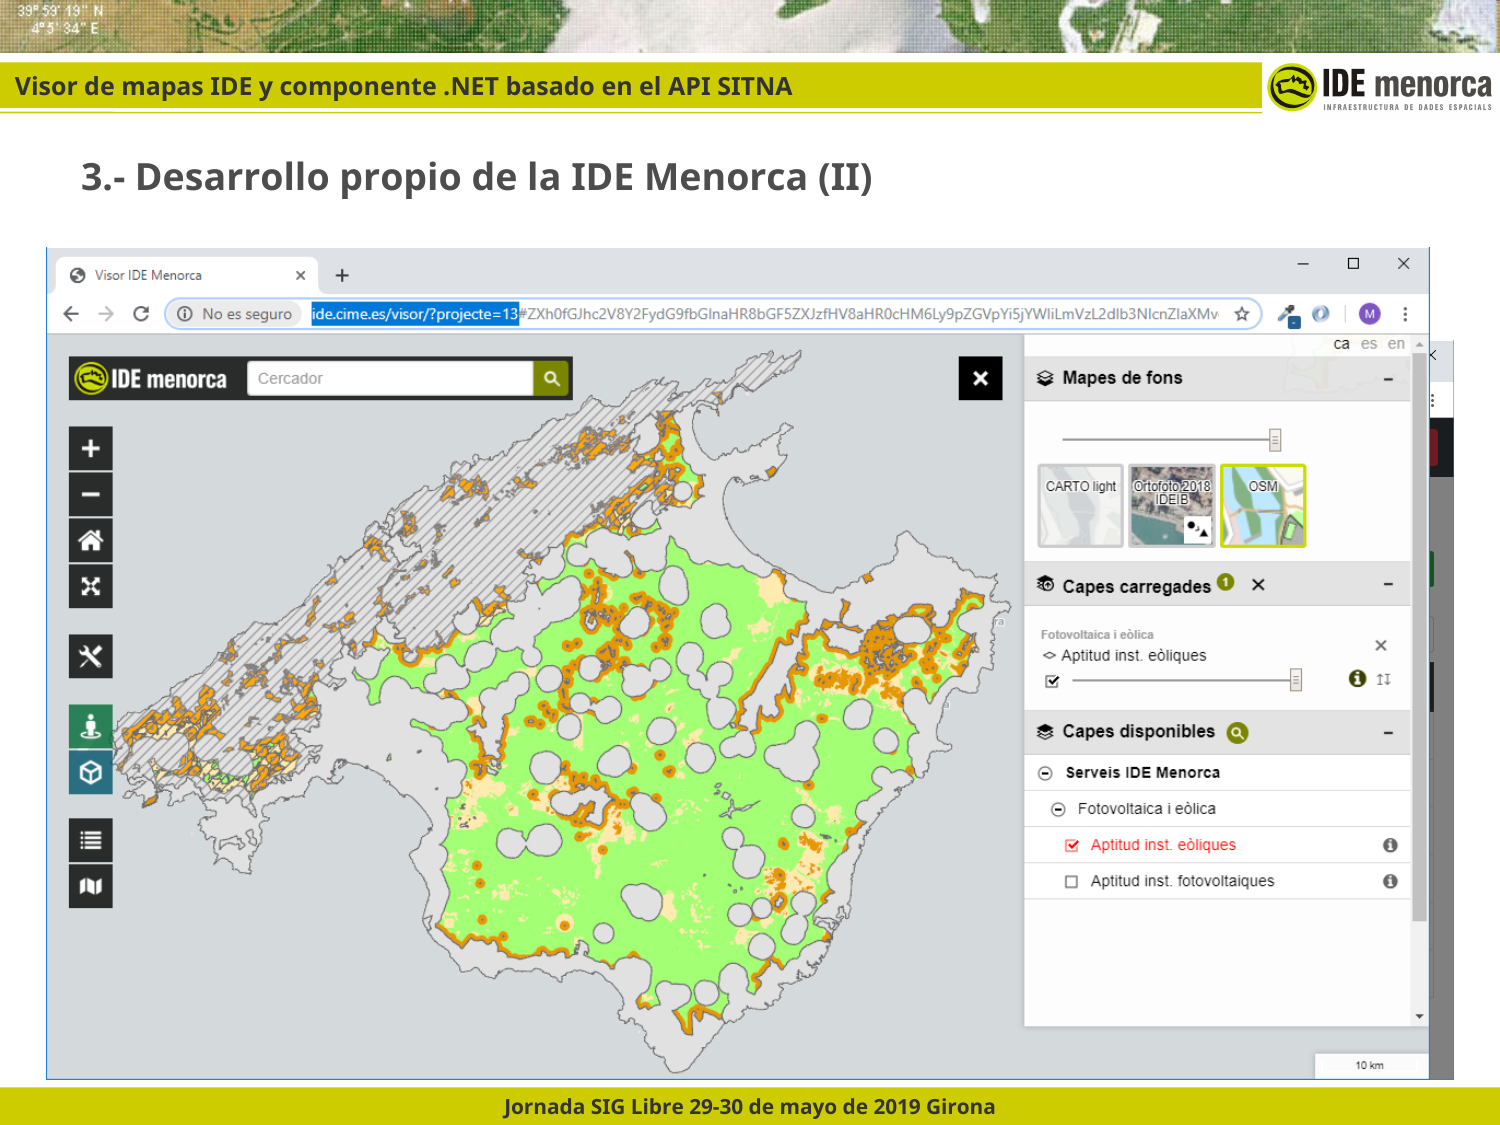

Visor de mapas IDE y componente .NET basado en el API SITNA
3.- Desarrollo propio de la IDE Menorca (II)
Gestor de proyectos
En la API SITNA, la configuración de un visor (mapas de fondo, herramientas y árbol de capas) se puede realizar en un fichero de texto json o en el mismo script inicial.
Para poder utilizar el mismo visor pero para distintos usuarios o temas, se han parametrizado los mapas de fondo, herraminetas y árboles de capas. Se crean «proyectos» a los que se les define qué herramienats, mapas de fondo y capas van a mostrar
Jornada SIG Libre 29-30 de mayo de 2019 Girona